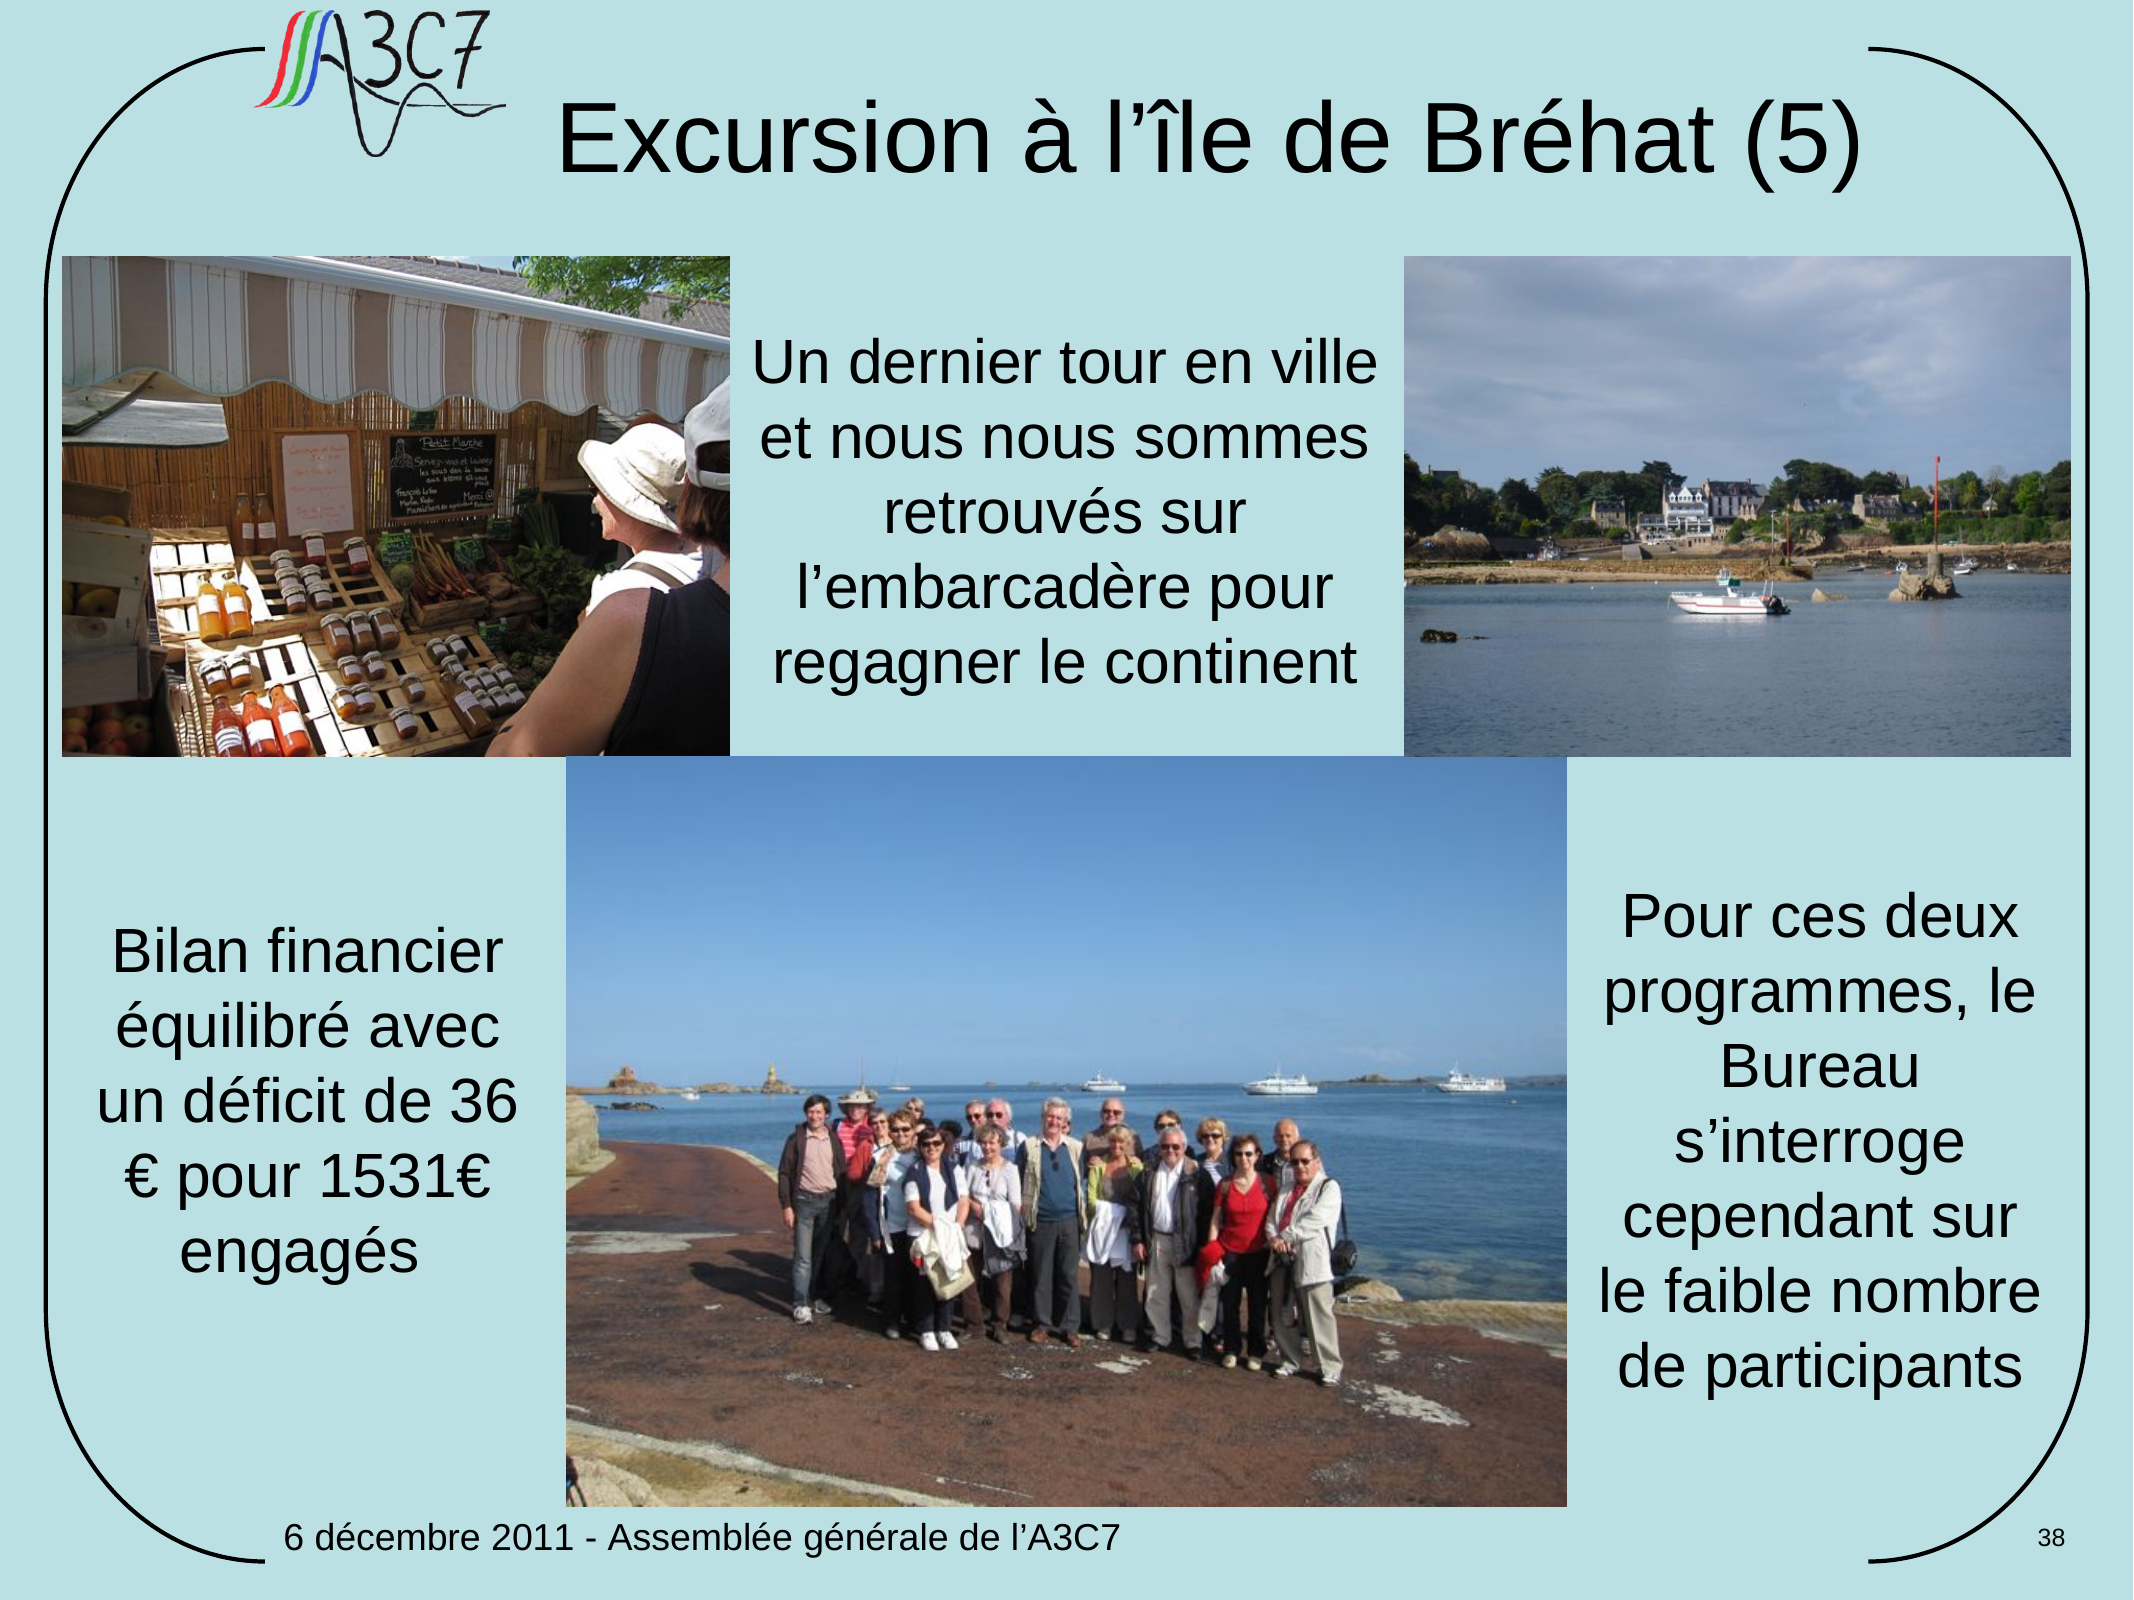

# Excursion à l’île de Bréhat (5)
Un dernier tour en ville et nous nous sommes retrouvés sur l’embarcadère pour regagner le continent
Pour ces deux programmes, le Bureau s’interroge cependant sur le faible nombre de participants
Bilan financier équilibré avec un déficit de 36 € pour 1531€ engagés
6 décembre 2011 - Assemblée générale de l’A3C7
38